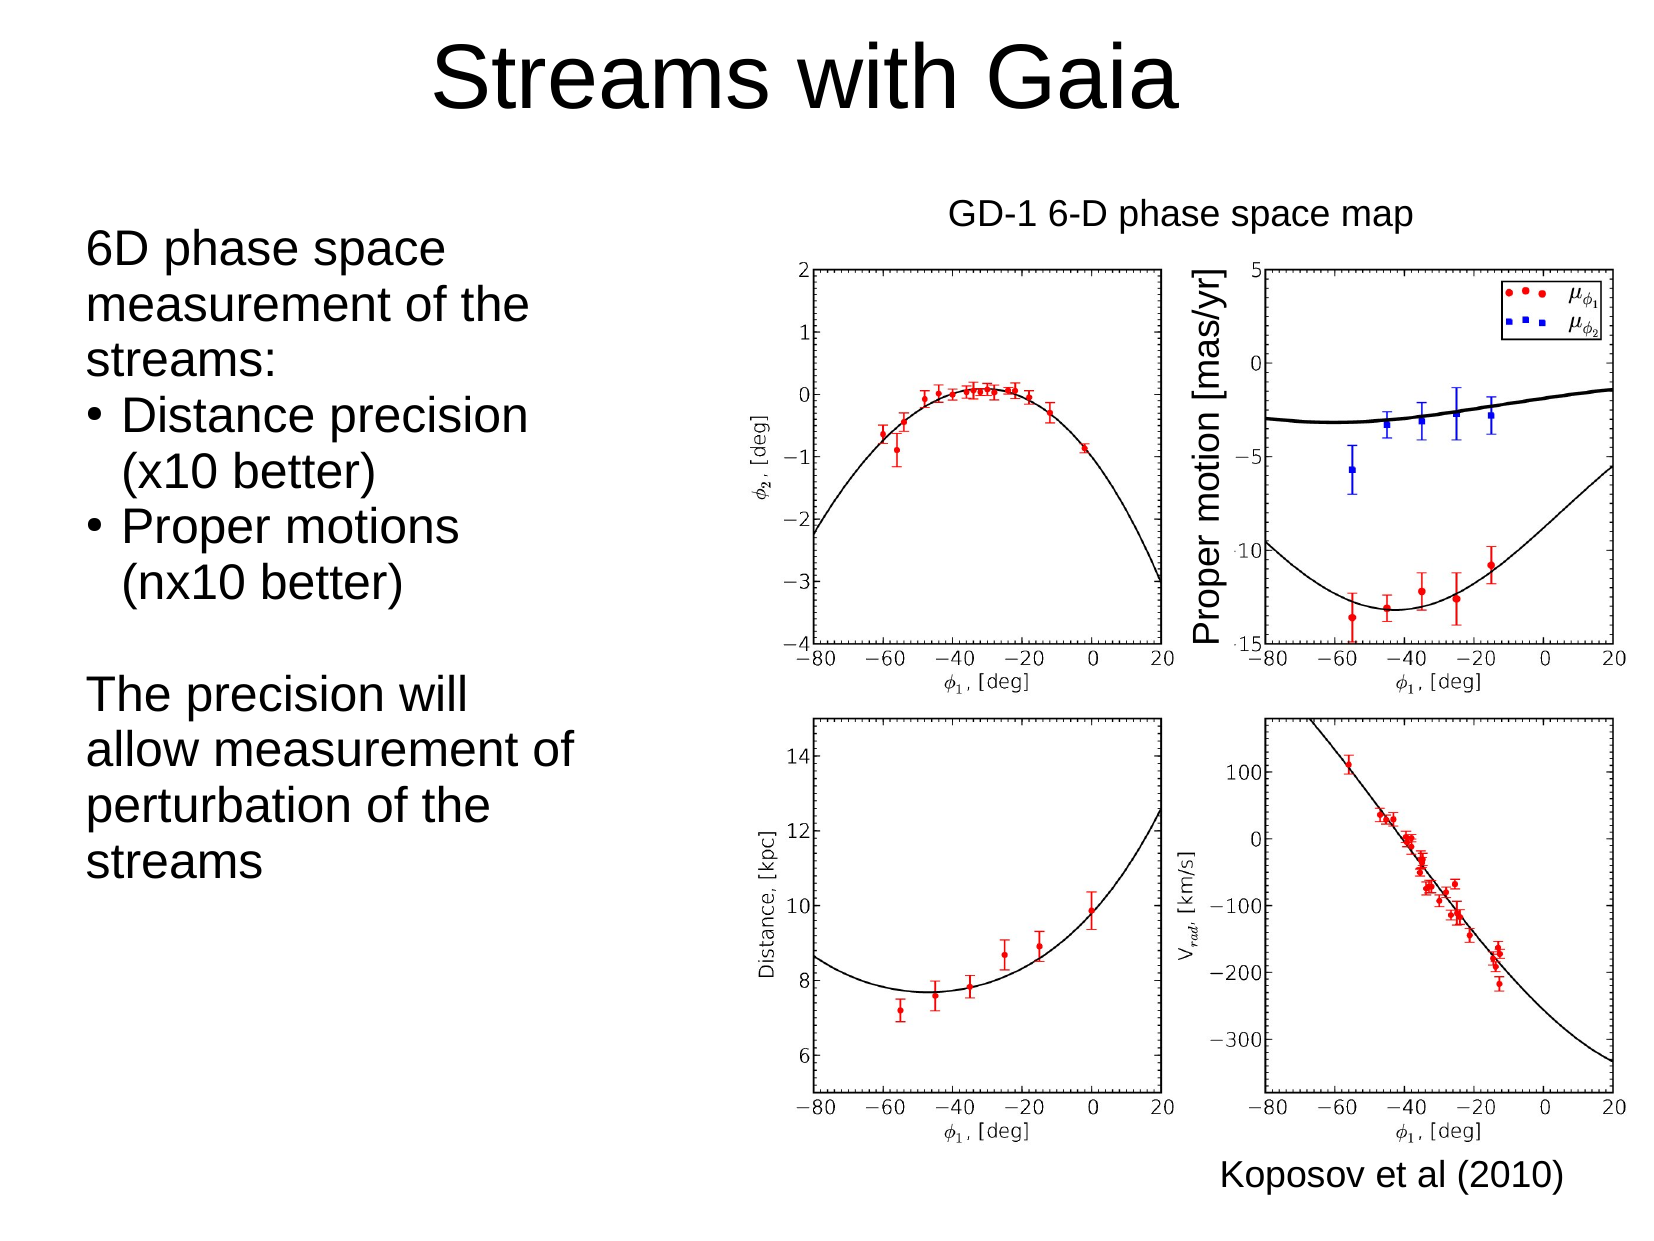

# Streams with Gaia
GD-1 6-D phase space map
6D phase space measurement of the streams:
Distance precision (x10 better)
Proper motions (nx10 better)
The precision will allow measurement of perturbation of the streams
Proper motion [mas/yr]
Koposov et al (2010)